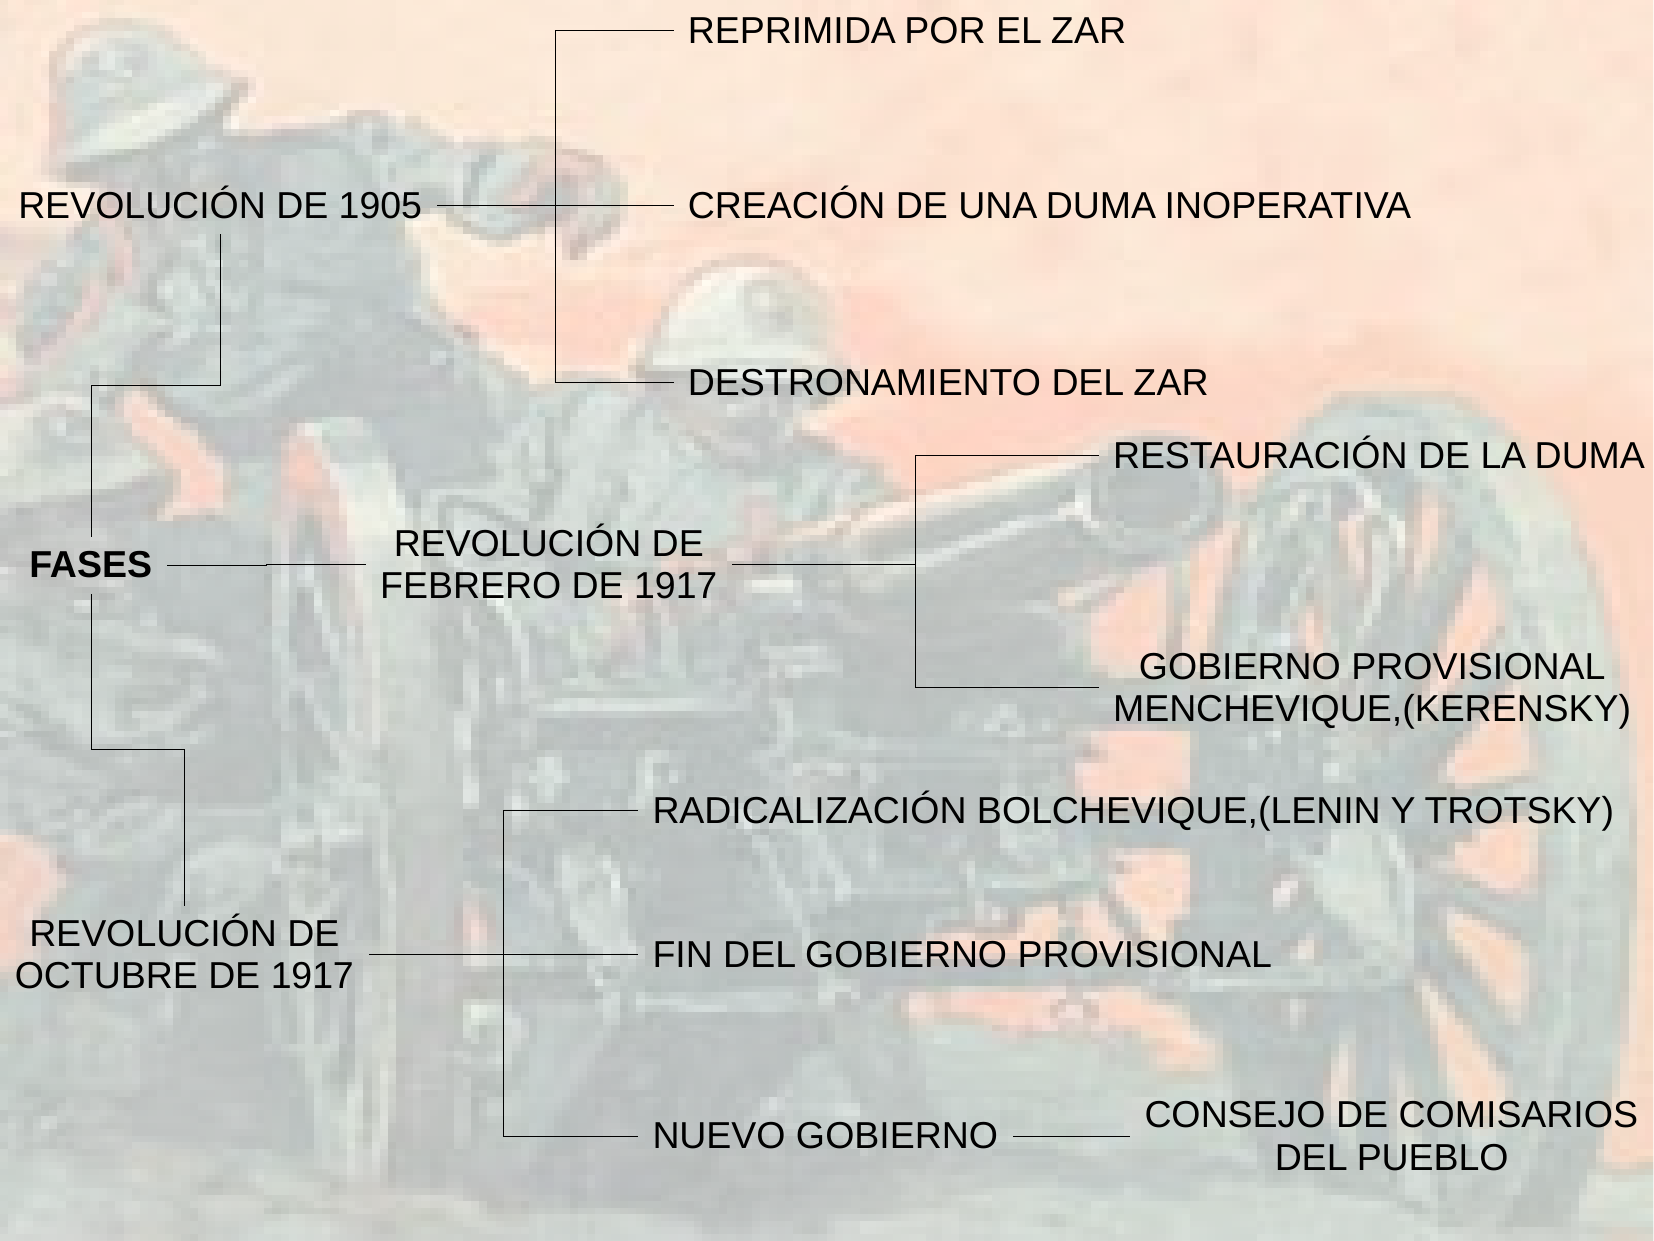

REPRIMIDA POR EL ZAR
REVOLUCIÓN DE 1905
CREACIÓN DE UNA DUMA INOPERATIVA
DESTRONAMIENTO DEL ZAR
RESTAURACIÓN DE LA DUMA
REVOLUCIÓN DE
FEBRERO DE 1917
FASES
GOBIERNO PROVISIONAL
MENCHEVIQUE,(KERENSKY)
RADICALIZACIÓN BOLCHEVIQUE,(LENIN Y TROTSKY)
REVOLUCIÓN DE
OCTUBRE DE 1917
FIN DEL GOBIERNO PROVISIONAL
CONSEJO DE COMISARIOS
DEL PUEBLO
NUEVO GOBIERNO